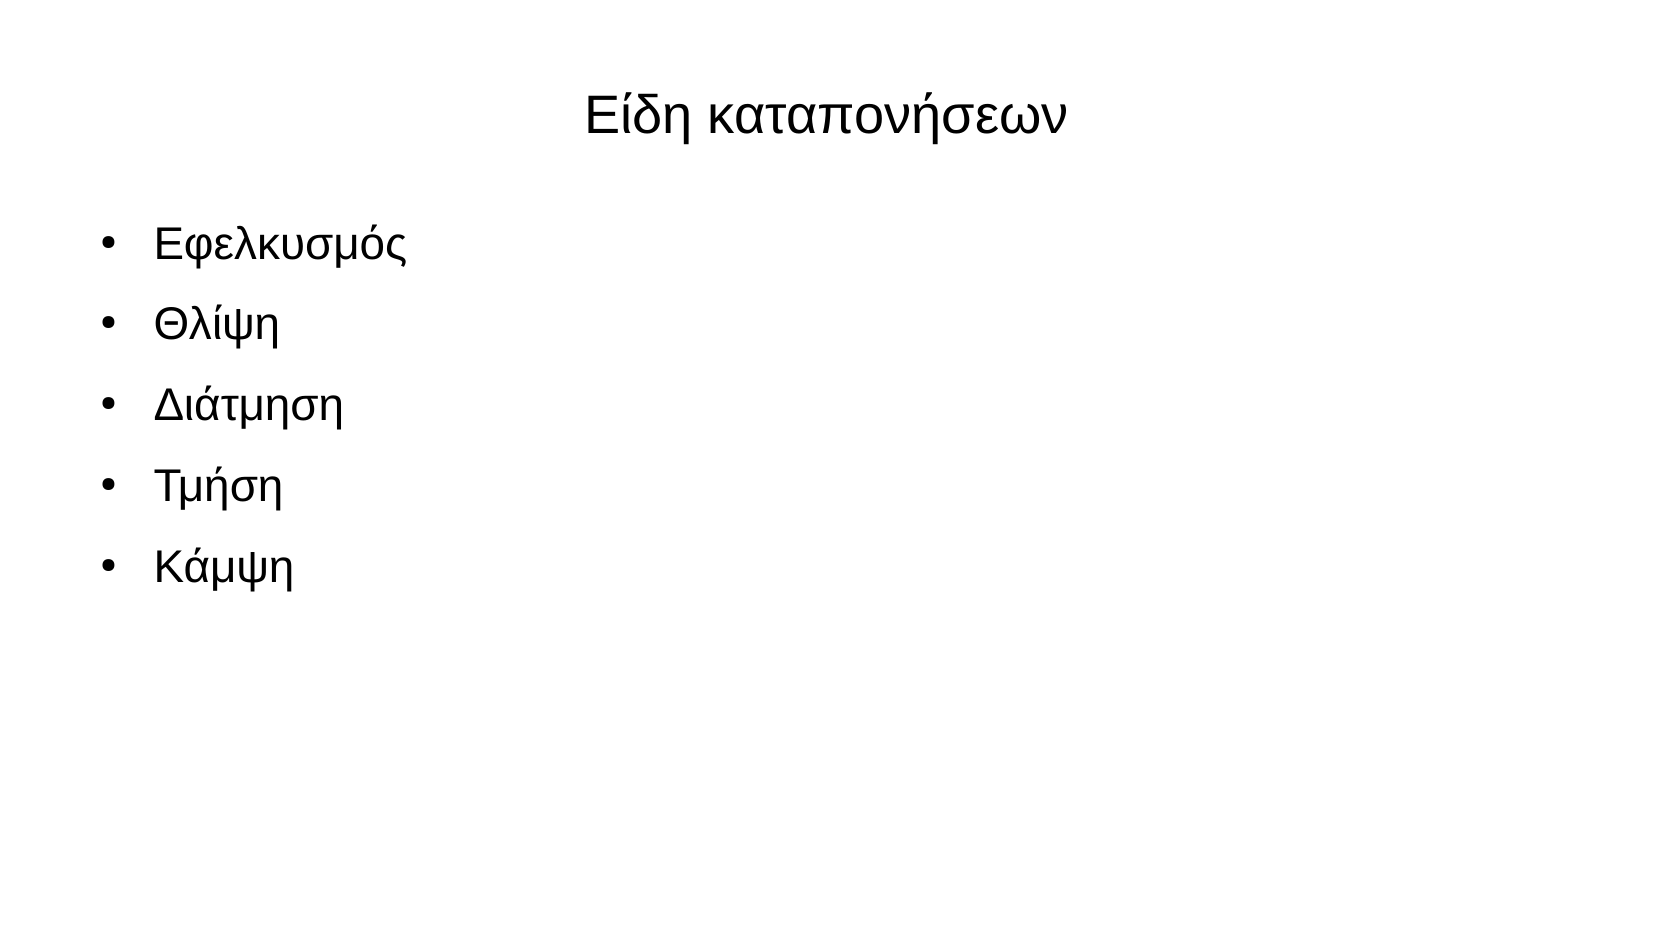

# Είδη καταπονήσεων
Εφελκυσμός
Θλίψη
Διάτμηση
Τμήση
Κάμψη